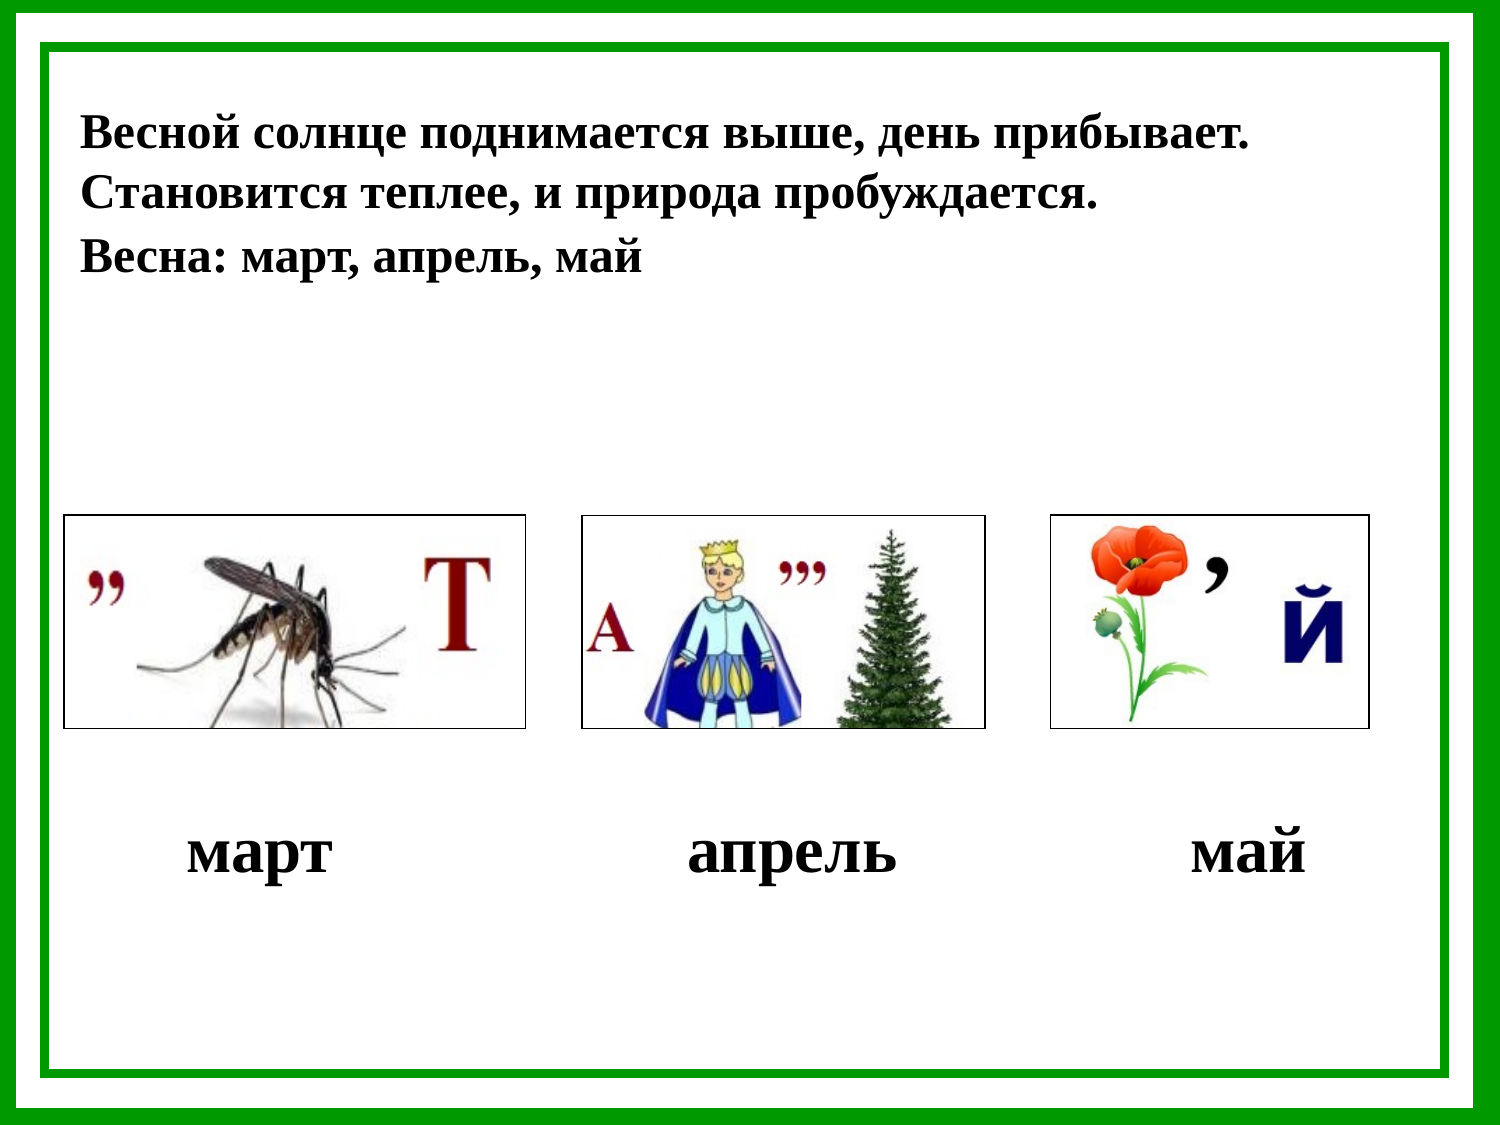

Весной солнце поднимается выше, день прибывает. Становится теплее, и природа пробуждается.
Весна: март, апрель, май
март
апрель
май